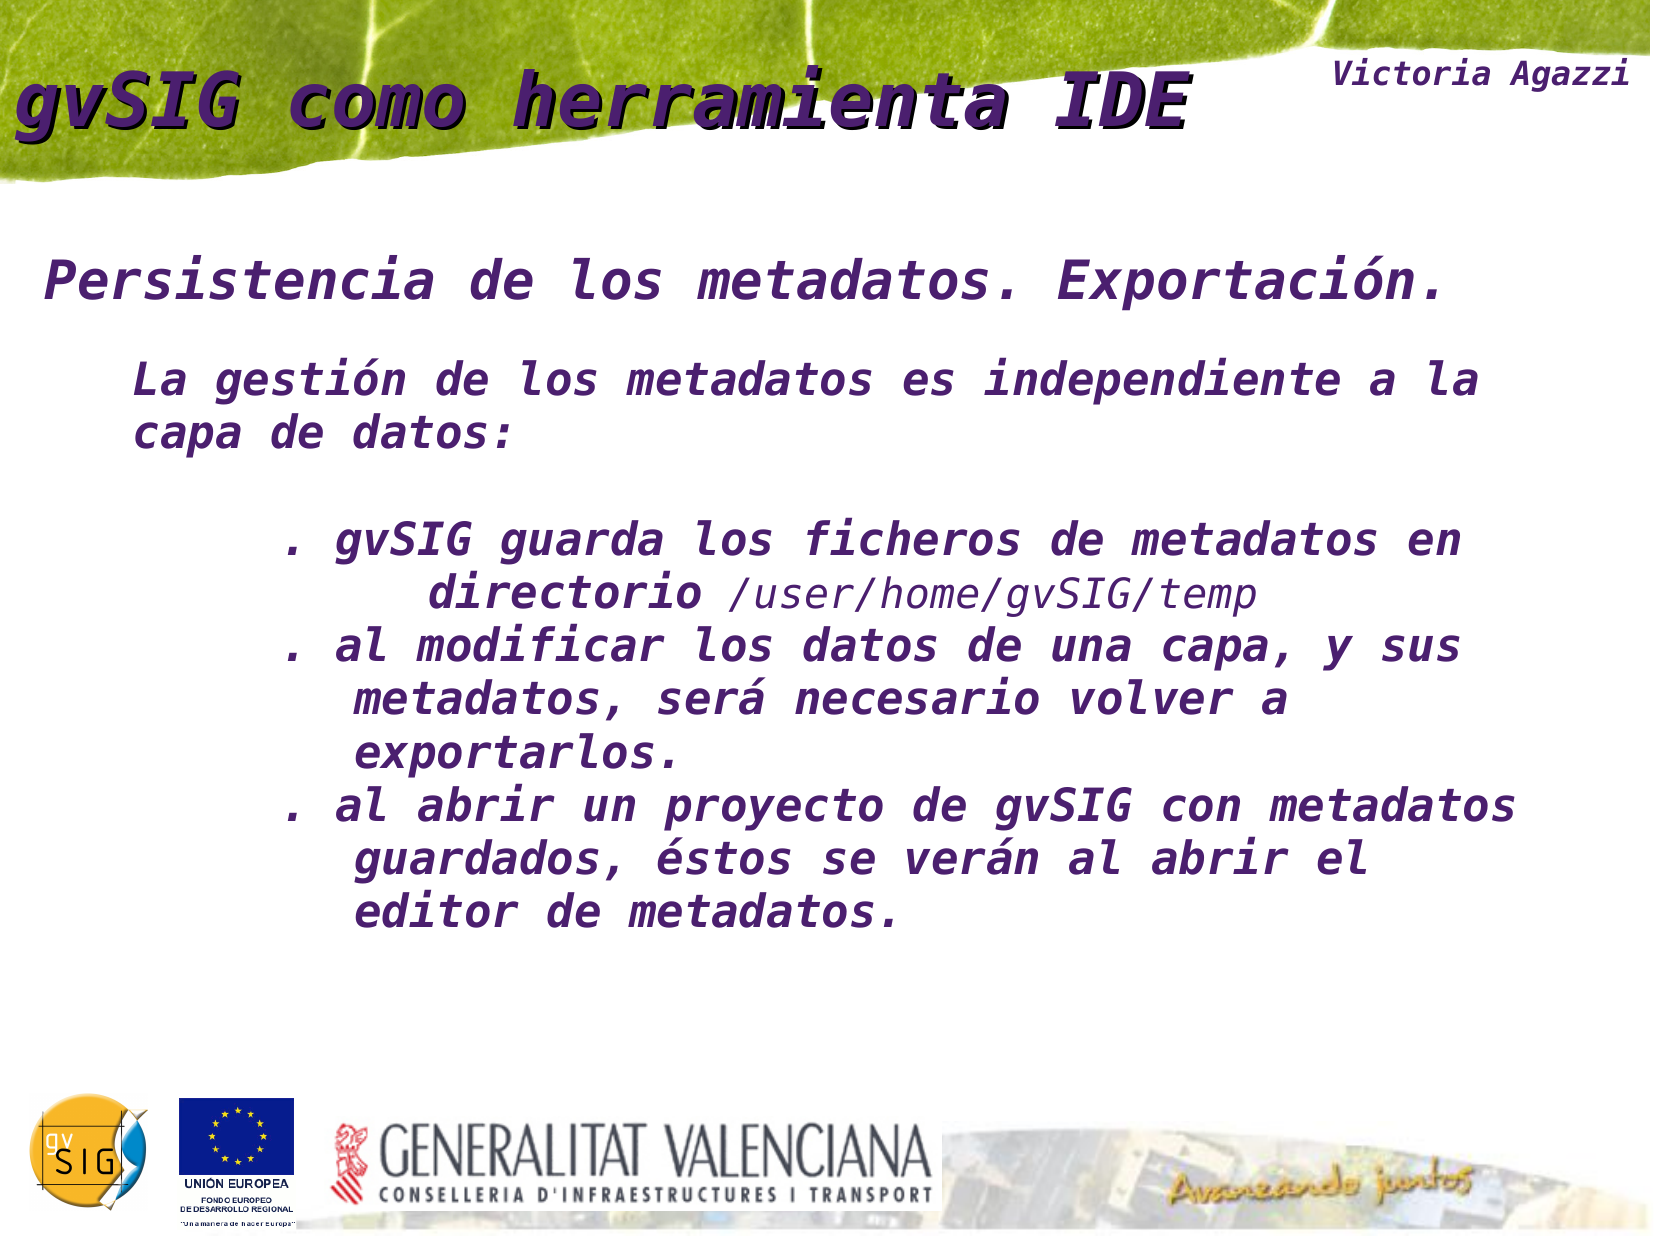

gvSIG como herramienta IDE
Victoria Agazzi
Persistencia de los metadatos. Exportación.
La gestión de los metadatos es independiente a la capa de datos:
		. gvSIG guarda los ficheros de metadatos en
				directorio /user/home/gvSIG/temp
		. al modificar los datos de una capa, y sus 			metadatos, será necesario volver a 					exportarlos.
		. al abrir un proyecto de gvSIG con metadatos 			guardados, éstos se verán al abrir el 				editor de metadatos.